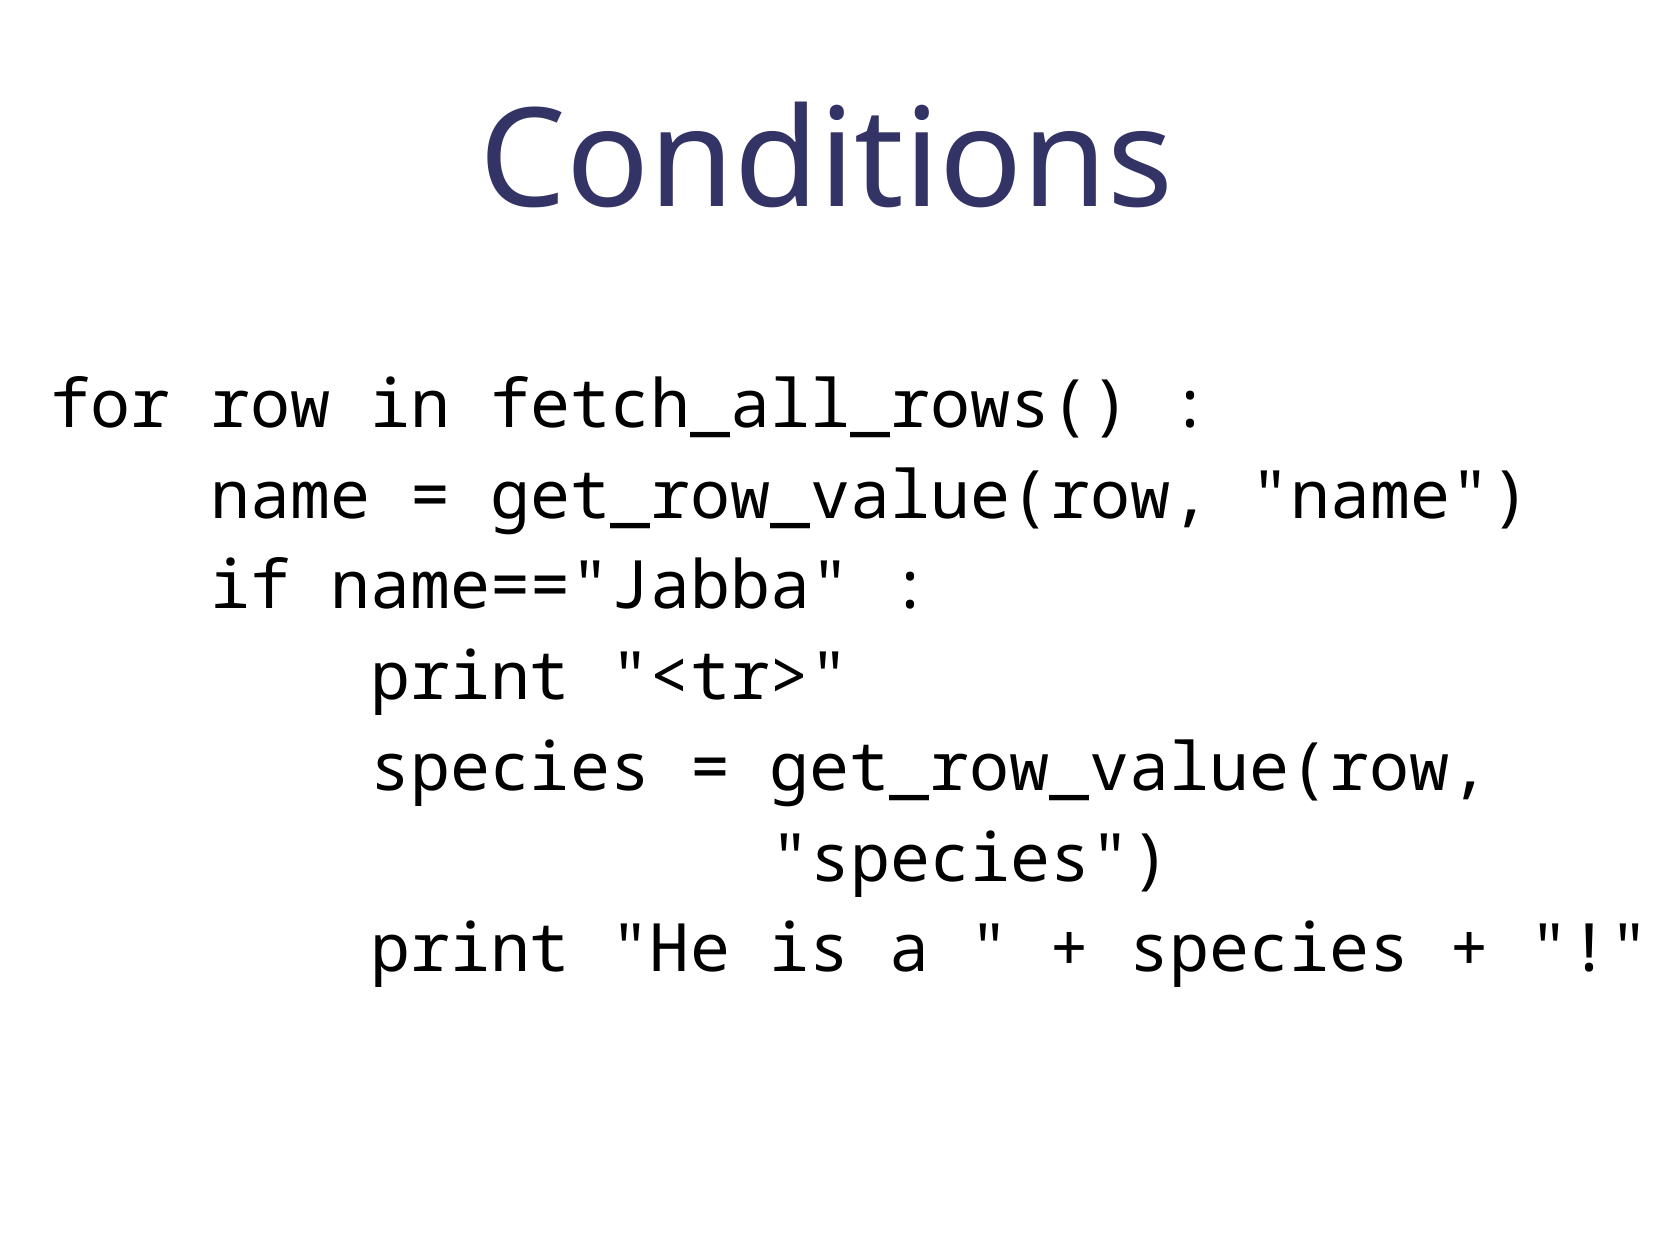

# Conditions
for row in fetch_all_rows() :
 name = get_row_value(row, "name")
 if name=="Jabba" :
 print "<tr>"
 species = get_row_value(row,
 "species")
 print "He is a " + species + "!"